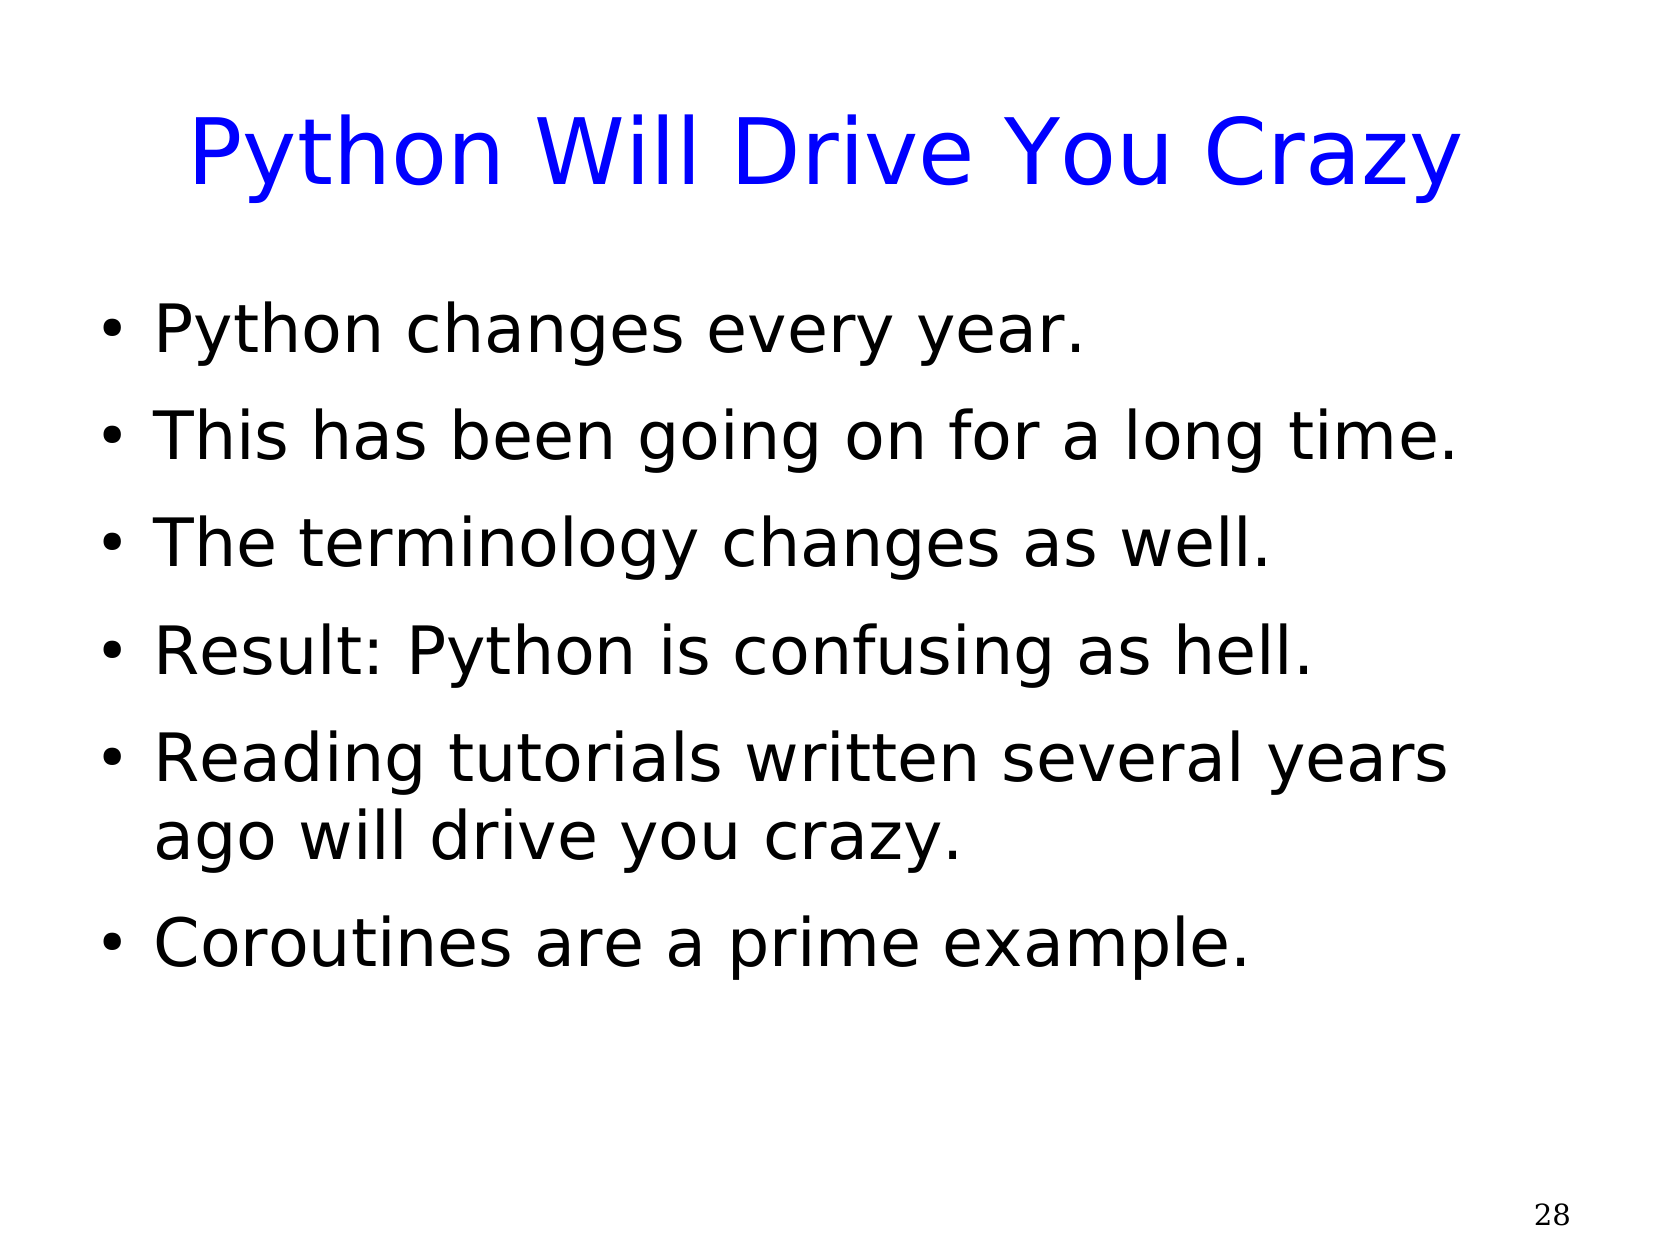

# Python Will Drive You Crazy
Python changes every year.
This has been going on for a long time.
The terminology changes as well.
Result: Python is confusing as hell.
Reading tutorials written several years ago will drive you crazy.
Coroutines are a prime example.
28